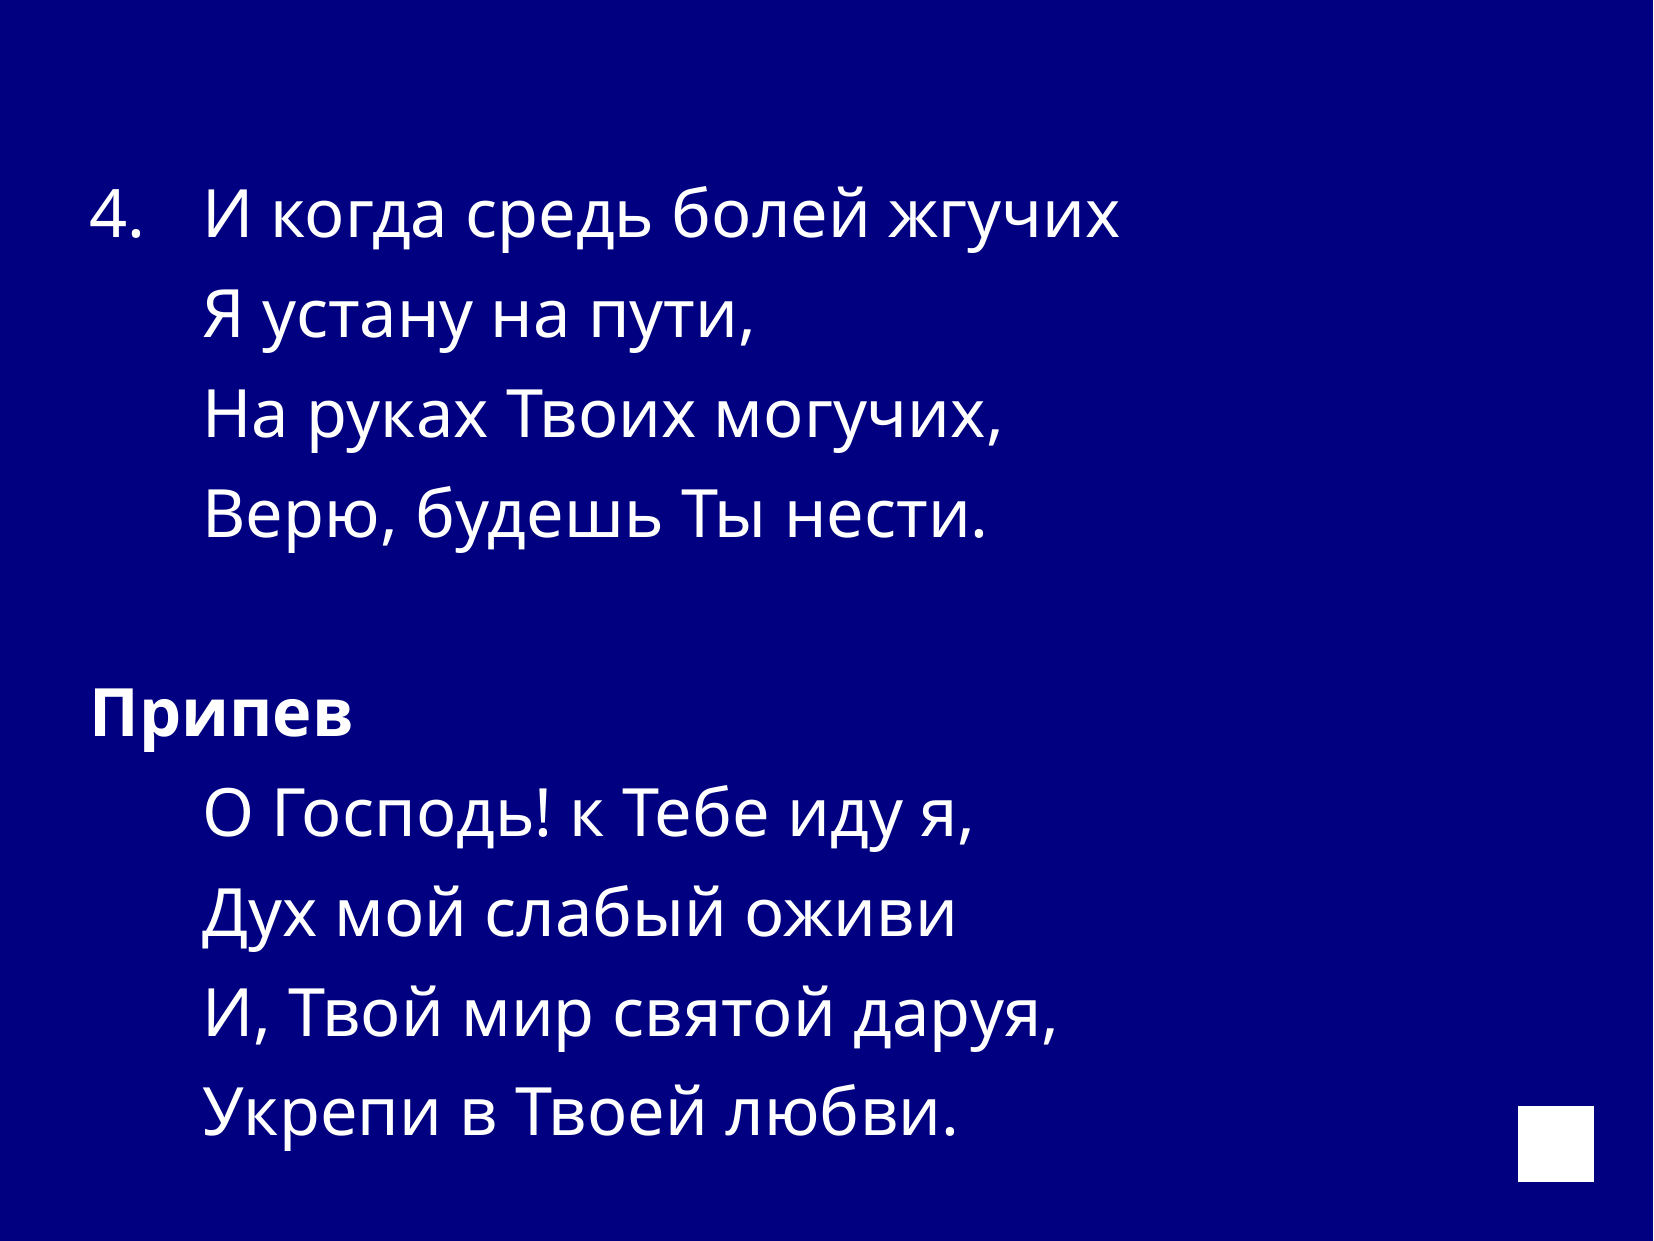

4.	И когда средь болей жгучих
	Я устану на пути,
	На руках Твоих могучих,
	Верю, будешь Ты нести.
Припев
	О Господь! к Тебе иду я,
	Дух мой слабый оживи
	И, Твой мир святой даруя,
	Укрепи в Твоей любви.